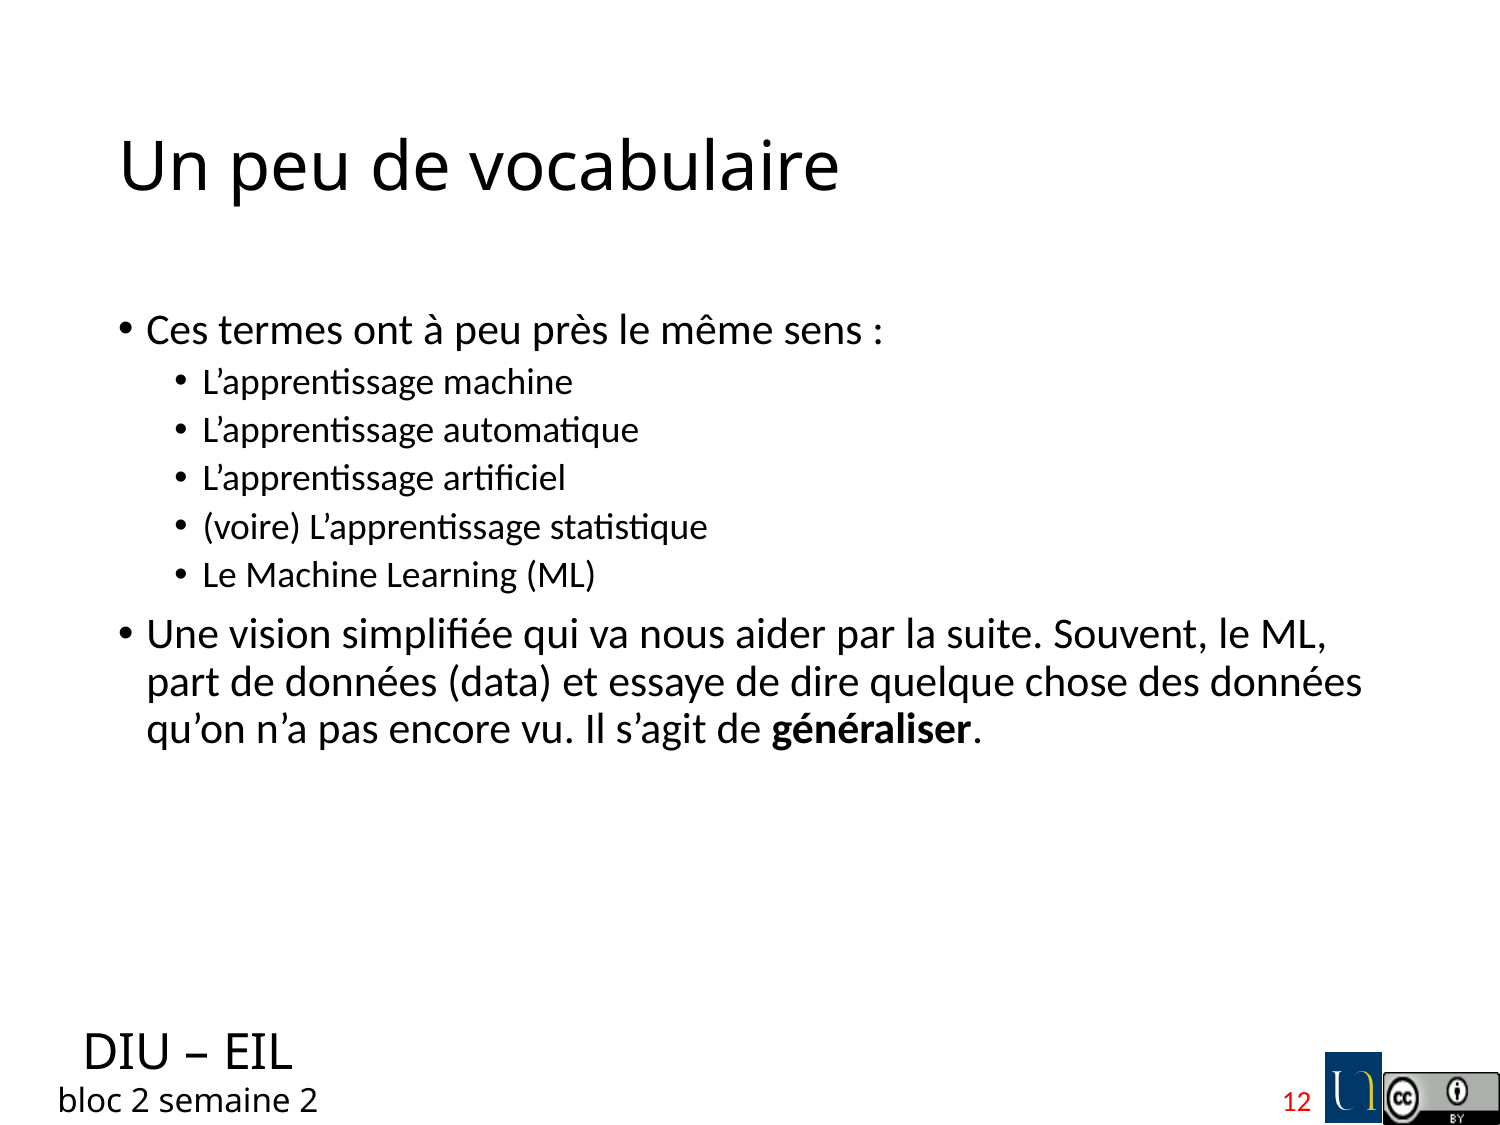

# Un peu de vocabulaire
Ces termes ont à peu près le même sens :
L’apprentissage machine
L’apprentissage automatique
L’apprentissage artificiel
(voire) L’apprentissage statistique
Le Machine Learning (ML)
Une vision simplifiée qui va nous aider par la suite. Souvent, le ML, part de données (data) et essaye de dire quelque chose des données qu’on n’a pas encore vu. Il s’agit de généraliser.